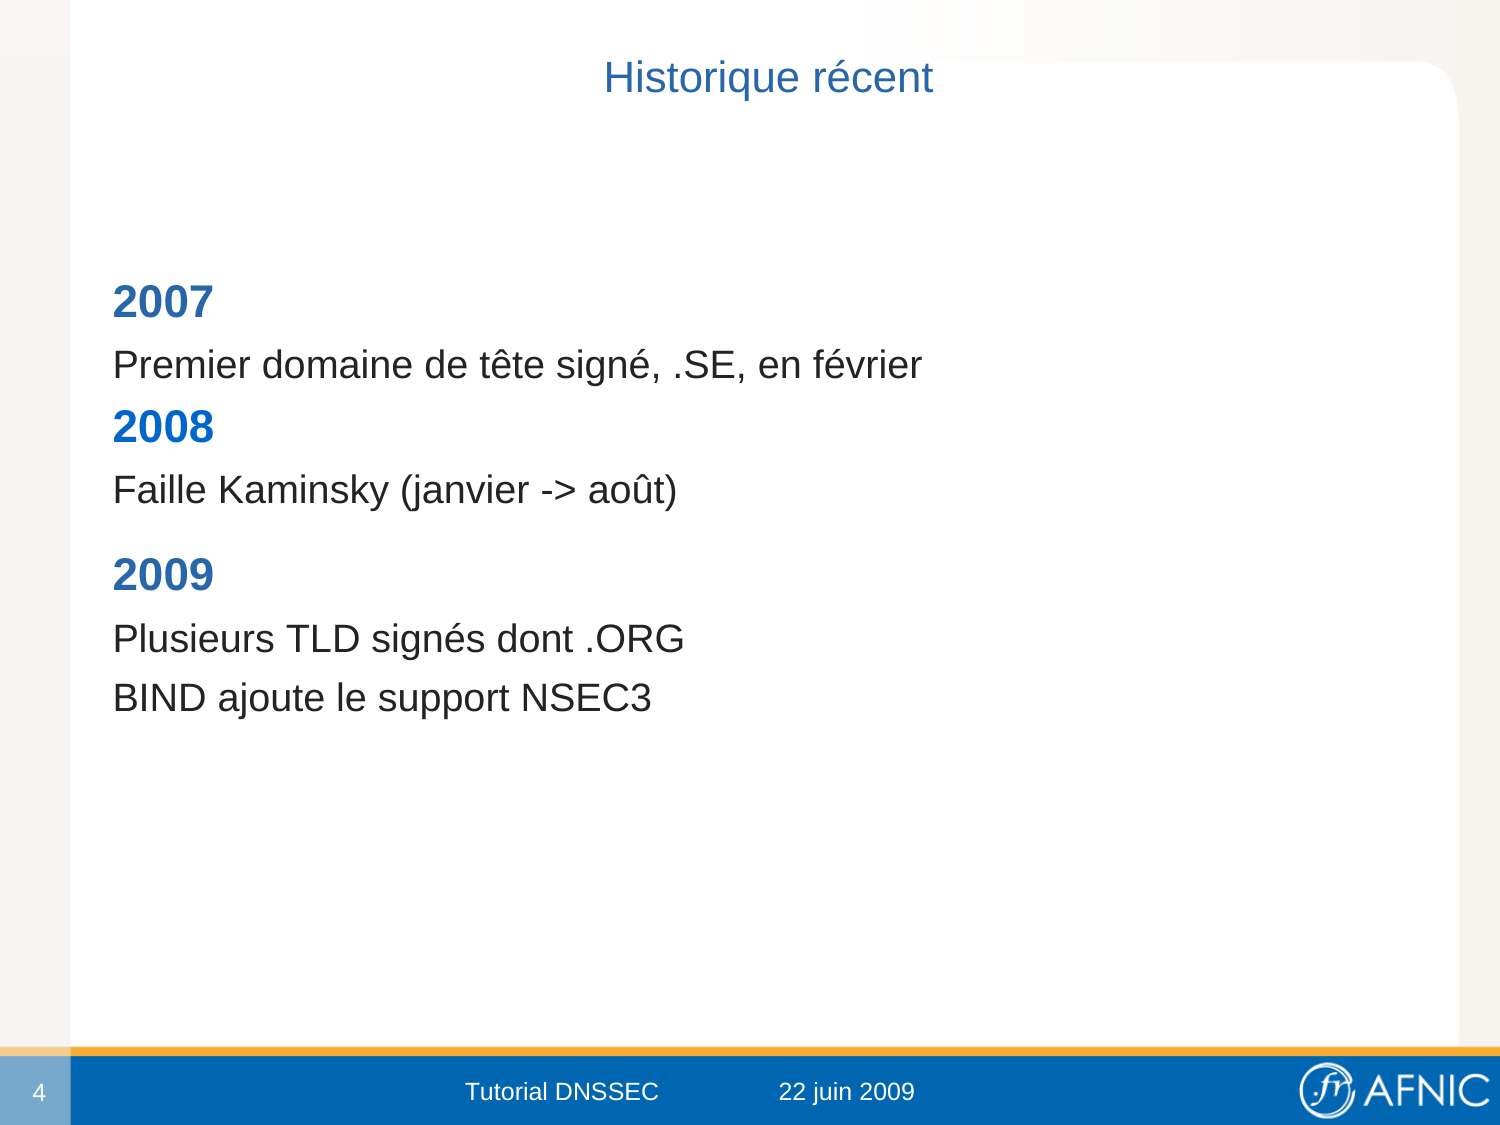

# Historique récent
2007
Premier domaine de tête signé, .SE, en février
2008
Faille Kaminsky (janvier -> août)
2009
Plusieurs TLD signés dont .ORG
BIND ajoute le support NSEC3